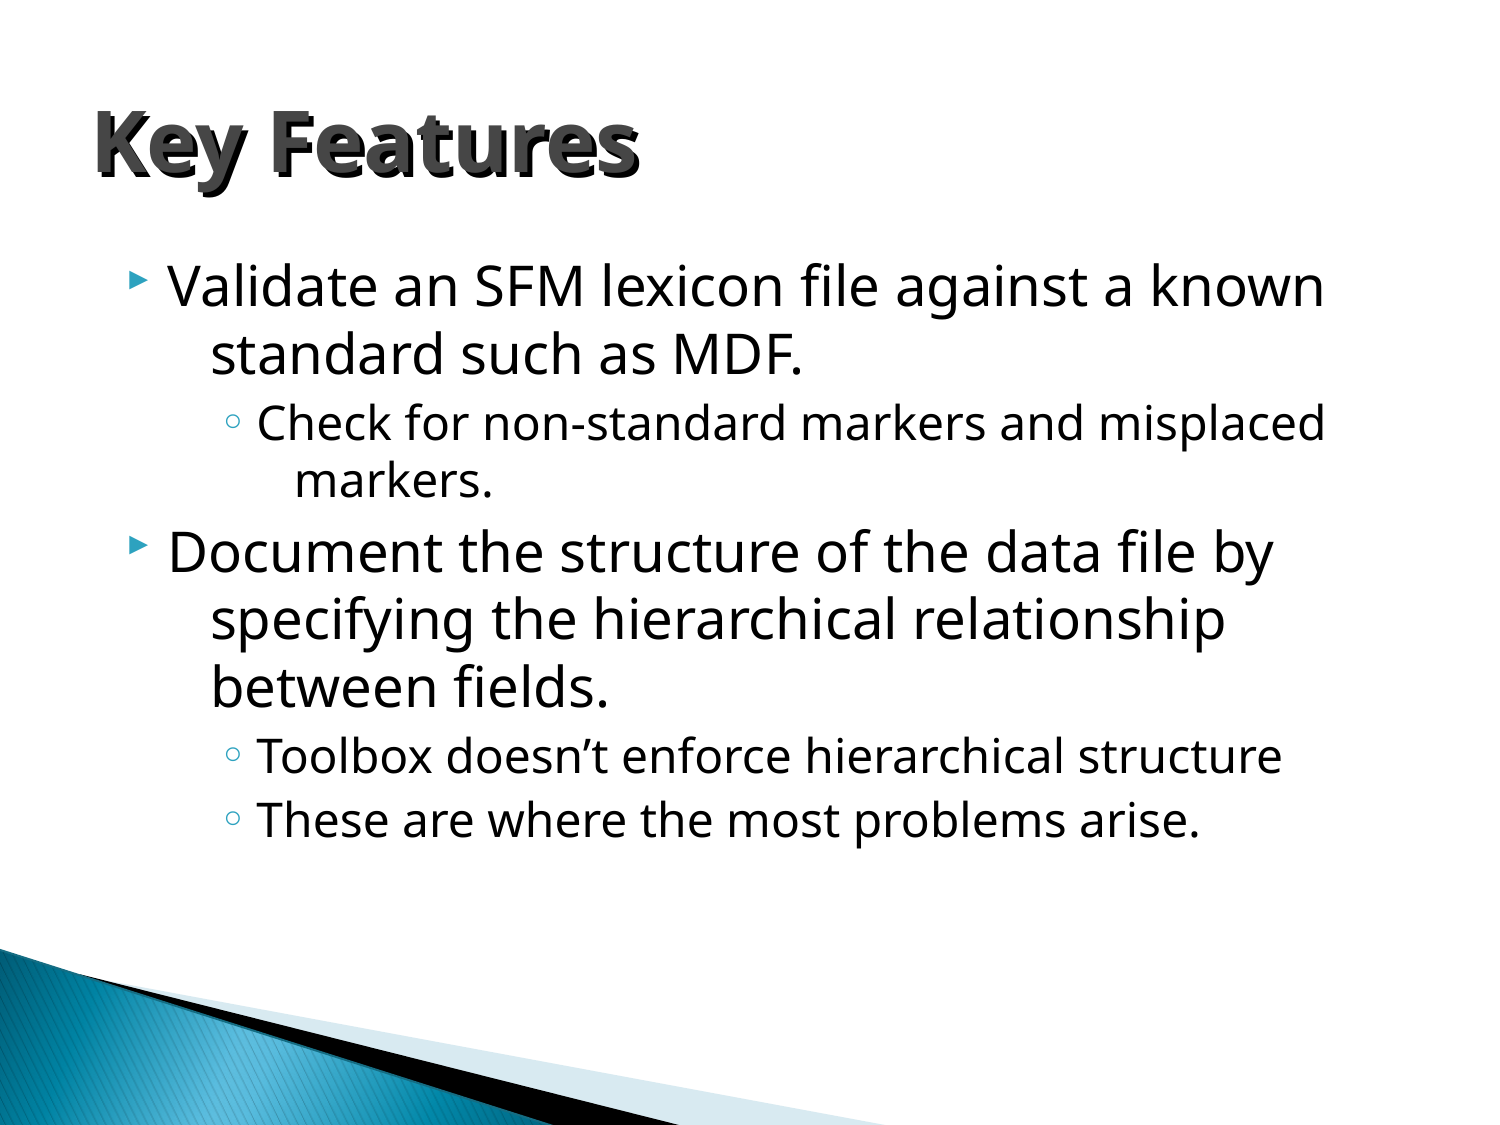

Key Features
# Validate an SFM lexicon file against a known standard such as MDF.
Check for non-standard markers and misplaced markers.
Document the structure of the data file by specifying the hierarchical relationship between fields.
Toolbox doesn’t enforce hierarchical structure
These are where the most problems arise.